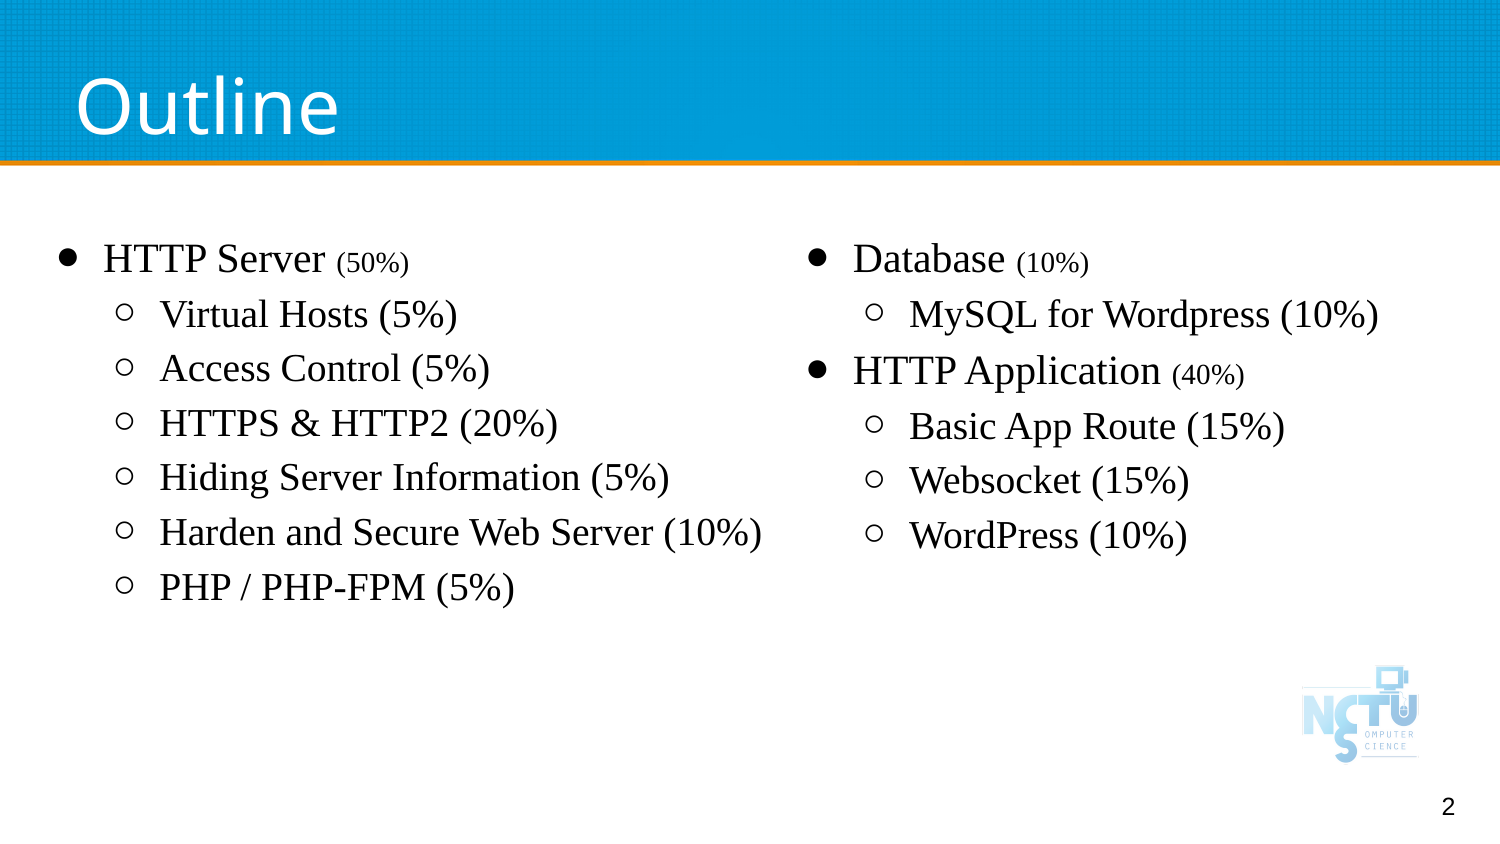

# Outline
HTTP Server (50%)
Virtual Hosts (5%)
Access Control (5%)
HTTPS & HTTP2 (20%)
Hiding Server Information (5%)
Harden and Secure Web Server (10%)
PHP / PHP-FPM (5%)
Database (10%)
MySQL for Wordpress (10%)
HTTP Application (40%)
Basic App Route (15%)
Websocket (15%)
WordPress (10%)